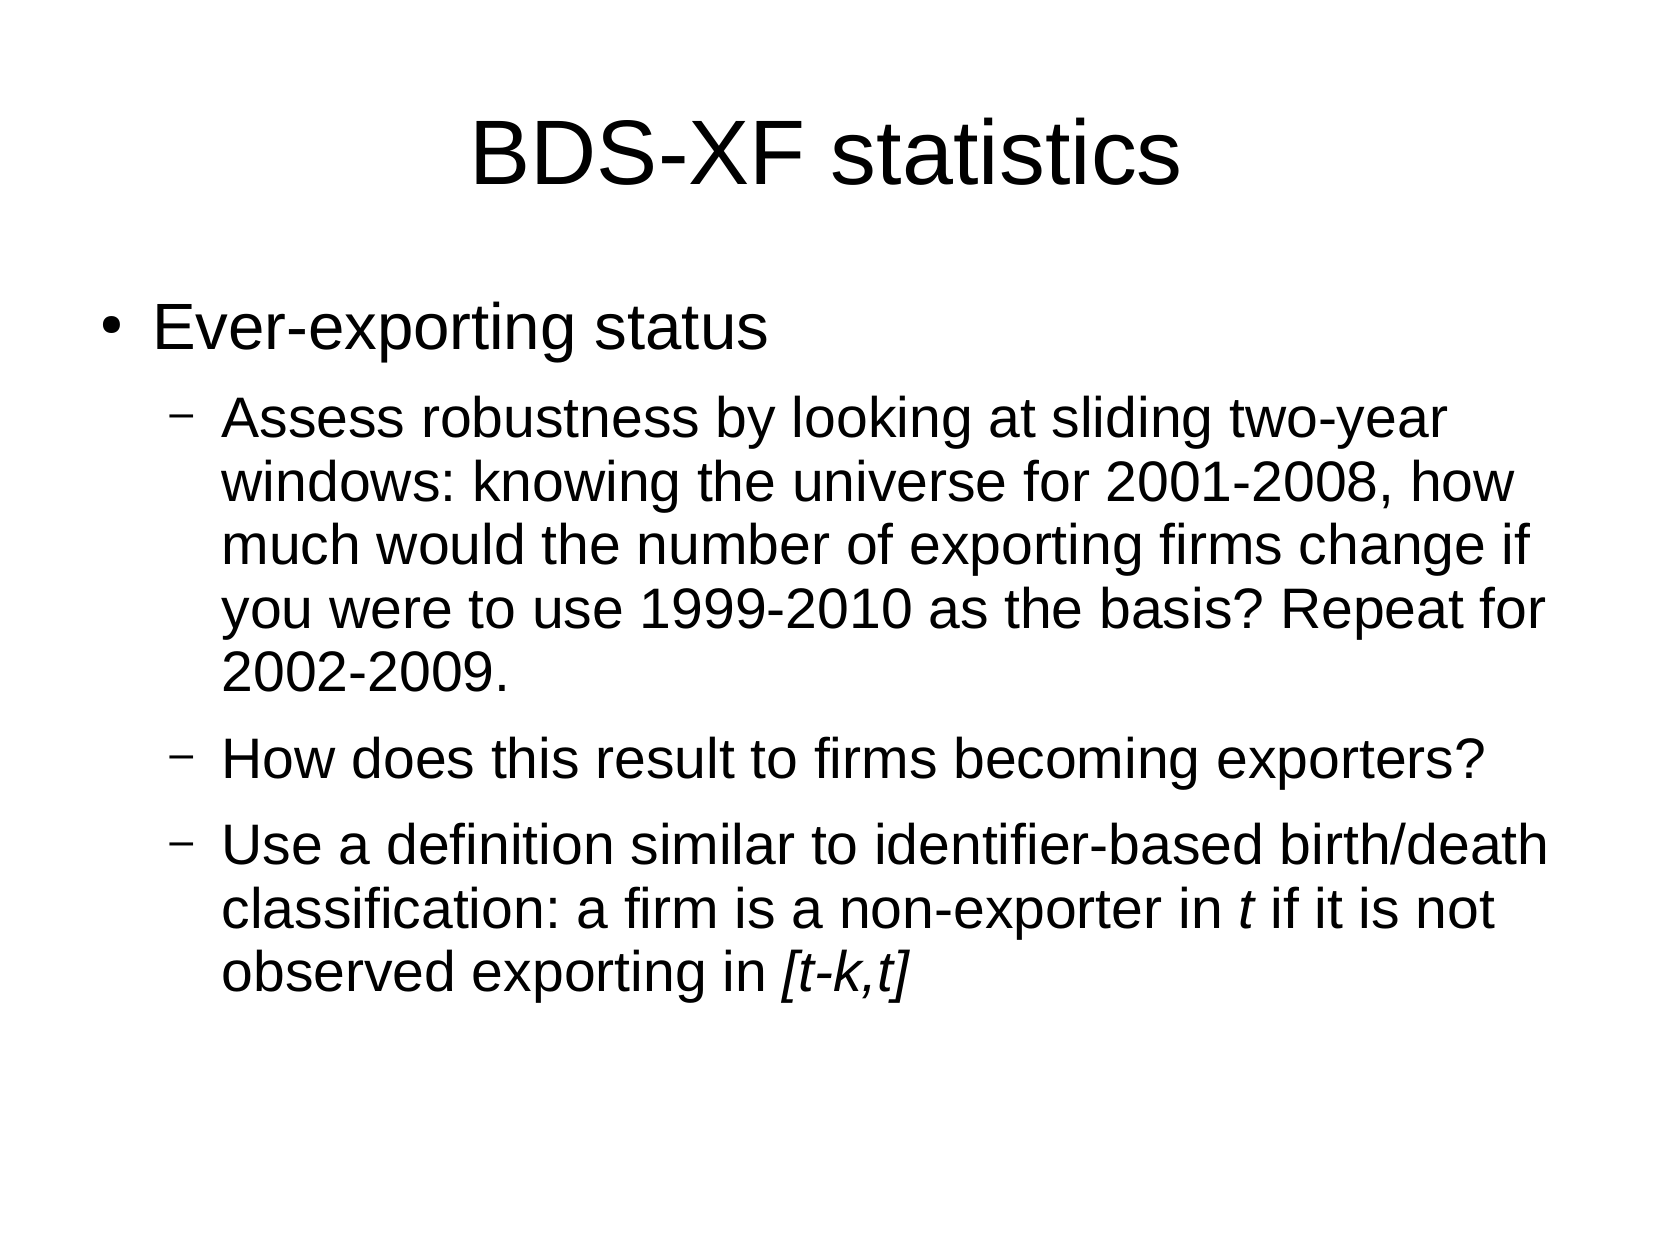

# BDS-XF statistics
Ever-exporting status
Assess robustness by looking at sliding two-year windows: knowing the universe for 2001-2008, how much would the number of exporting firms change if you were to use 1999-2010 as the basis? Repeat for 2002-2009.
How does this result to firms becoming exporters?
Use a definition similar to identifier-based birth/death classification: a firm is a non-exporter in t if it is not observed exporting in [t-k,t]